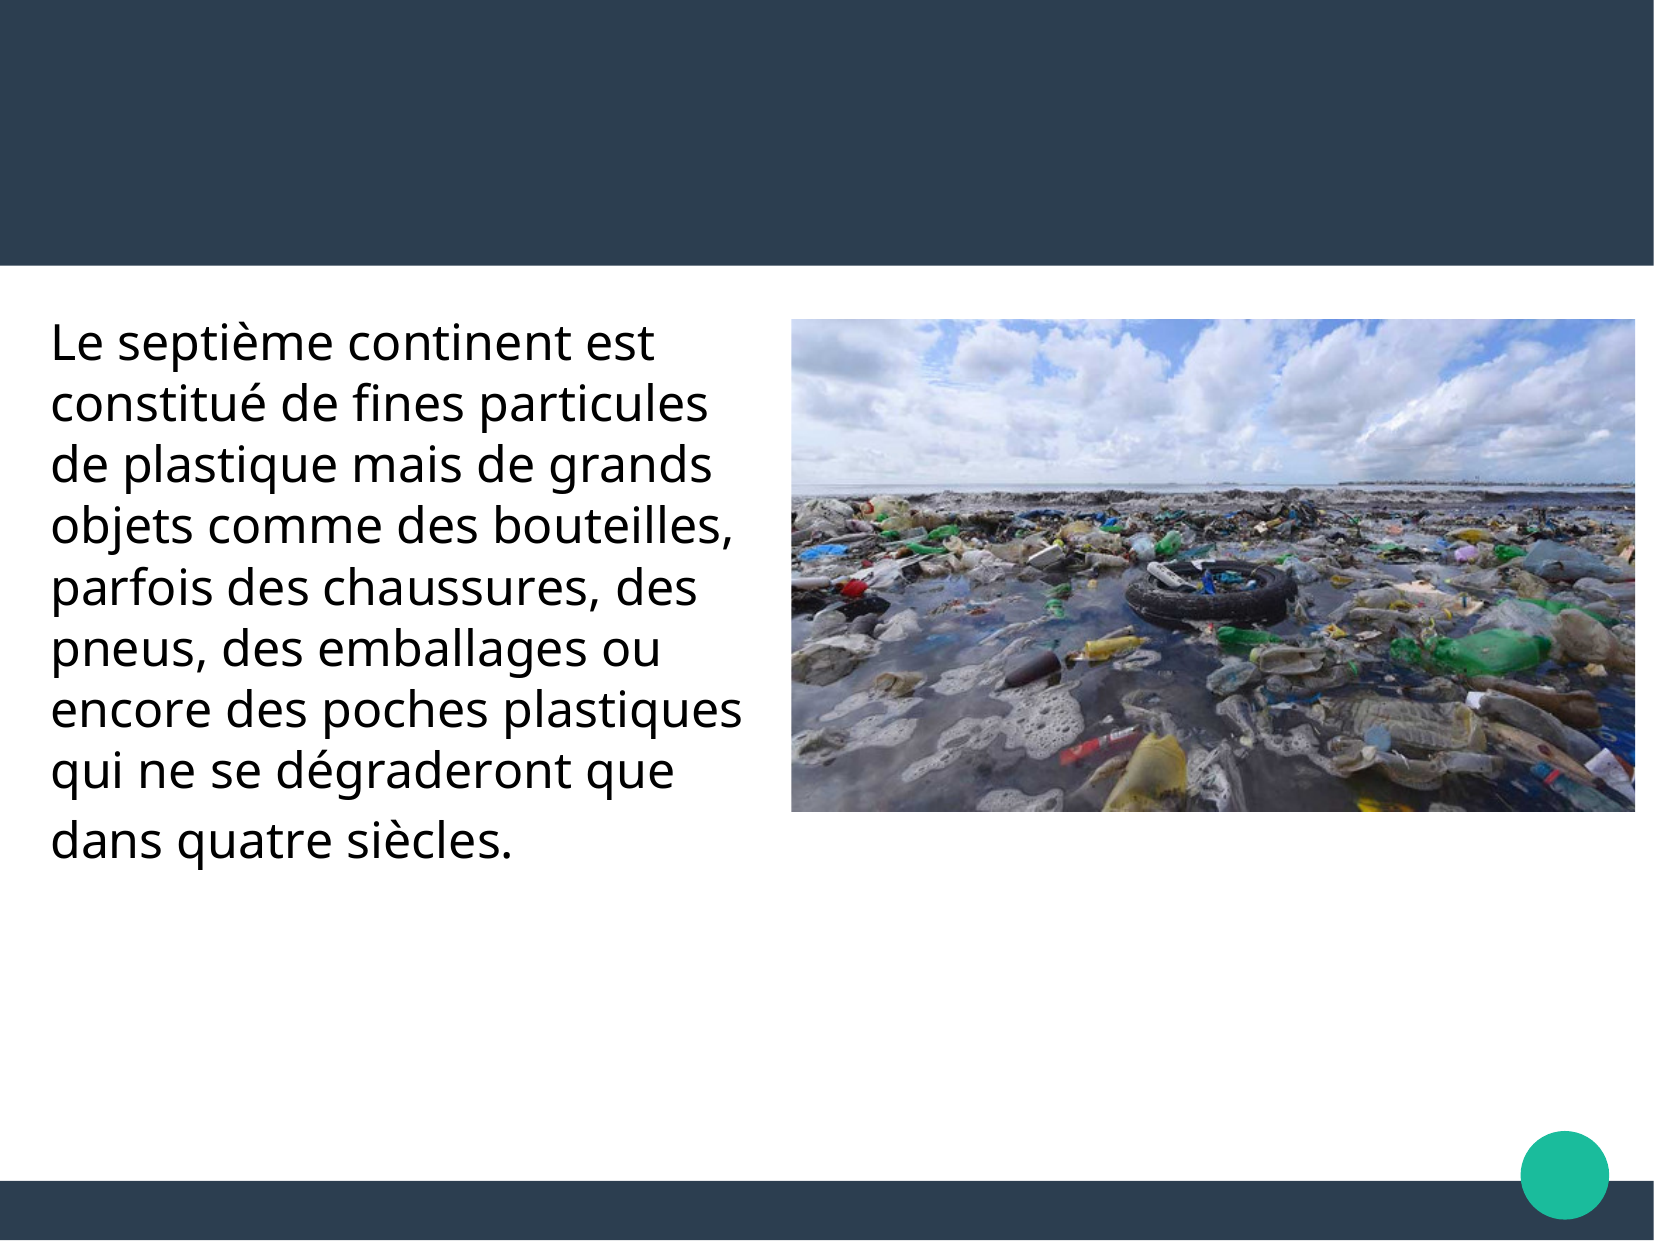

Le septième continent est constitué de fines particules de plastique mais de grands objets comme des bouteilles, parfois des chaussures, des pneus, des emballages ou encore des poches plastiques qui ne se dégraderont que dans quatre siècles.